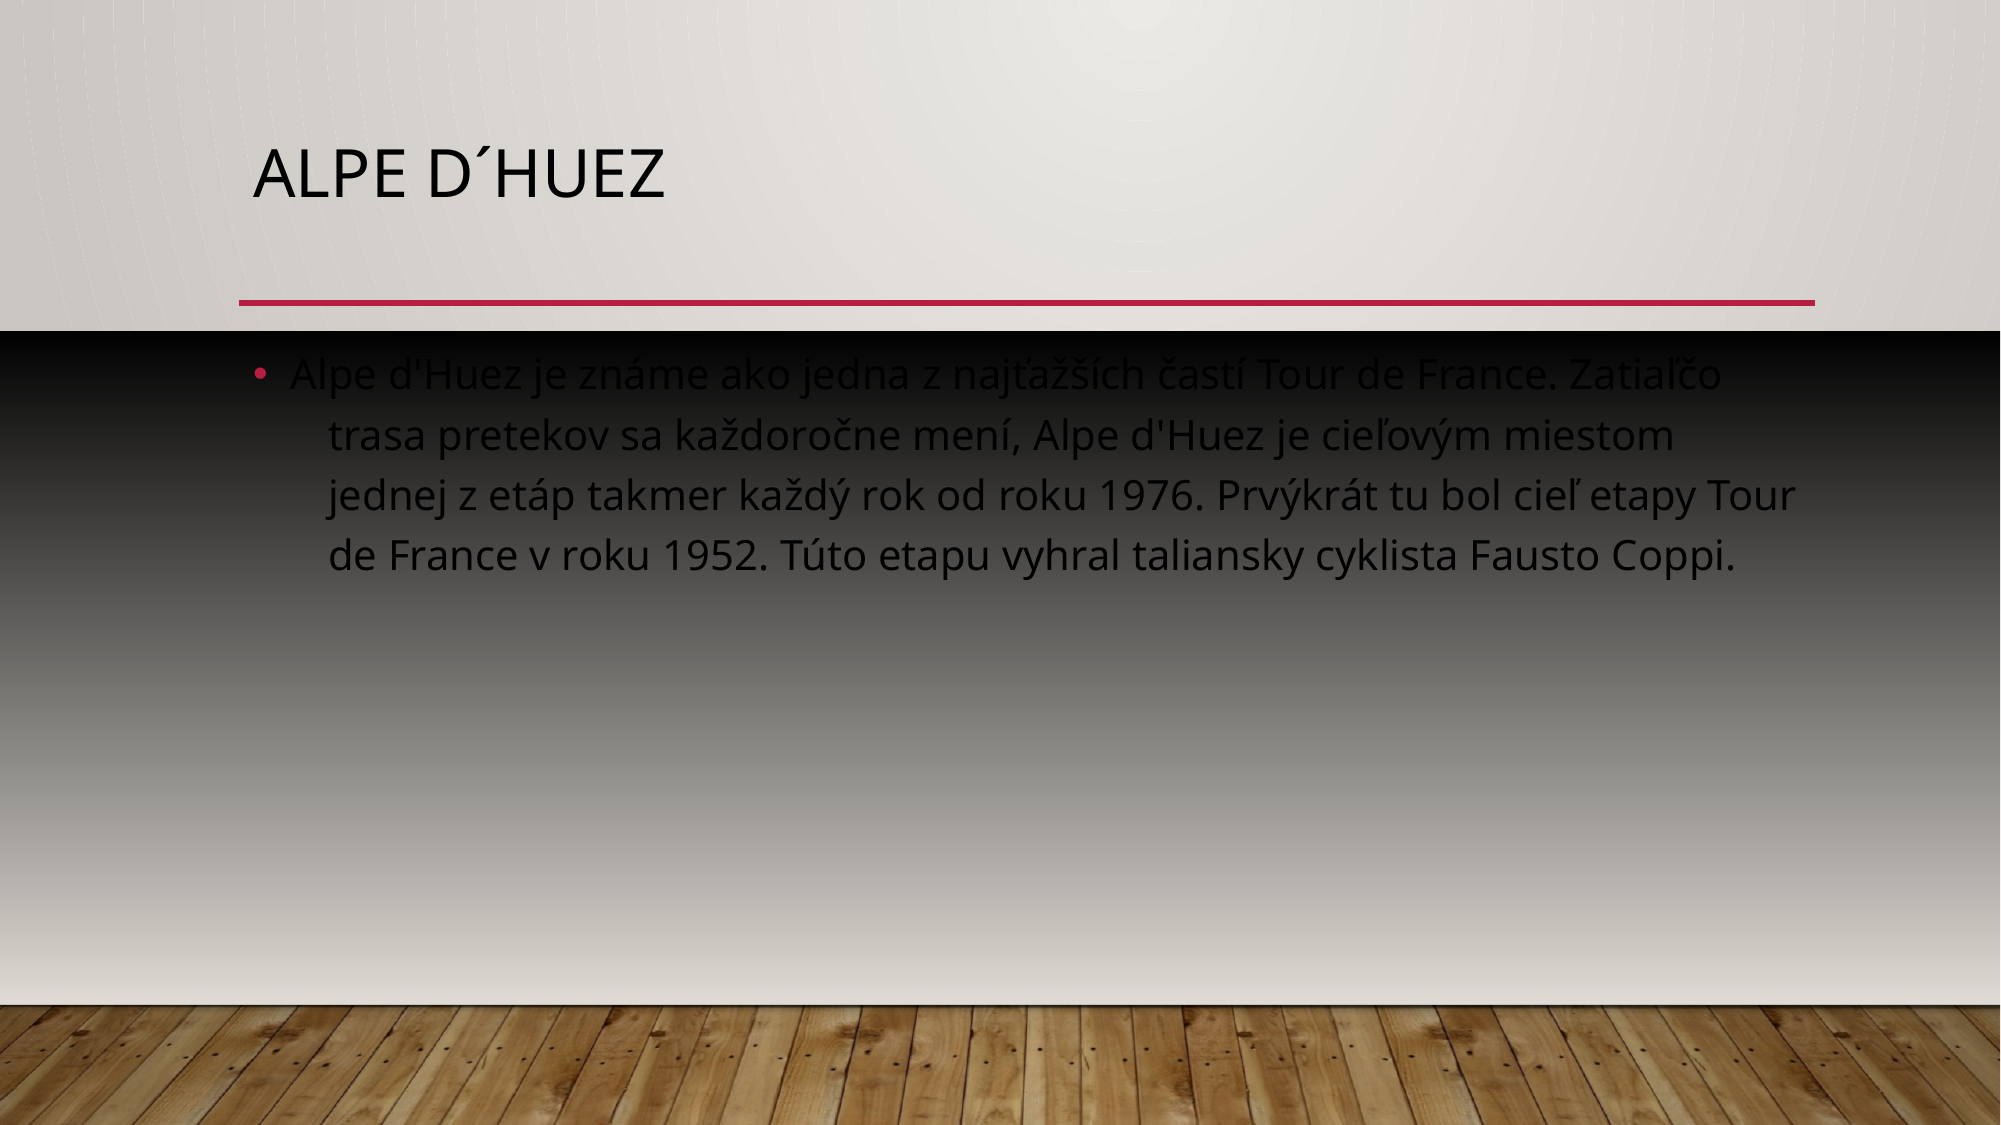

# Alpe d´huez
Alpe d'Huez je známe ako jedna z najťažších častí Tour de France. Zatiaľčo trasa pretekov sa každoročne mení, Alpe d'Huez je cieľovým miestom jednej z etáp takmer každý rok od roku 1976. Prvýkrát tu bol cieľ etapy Tour de France v roku 1952. Túto etapu vyhral taliansky cyklista Fausto Coppi.